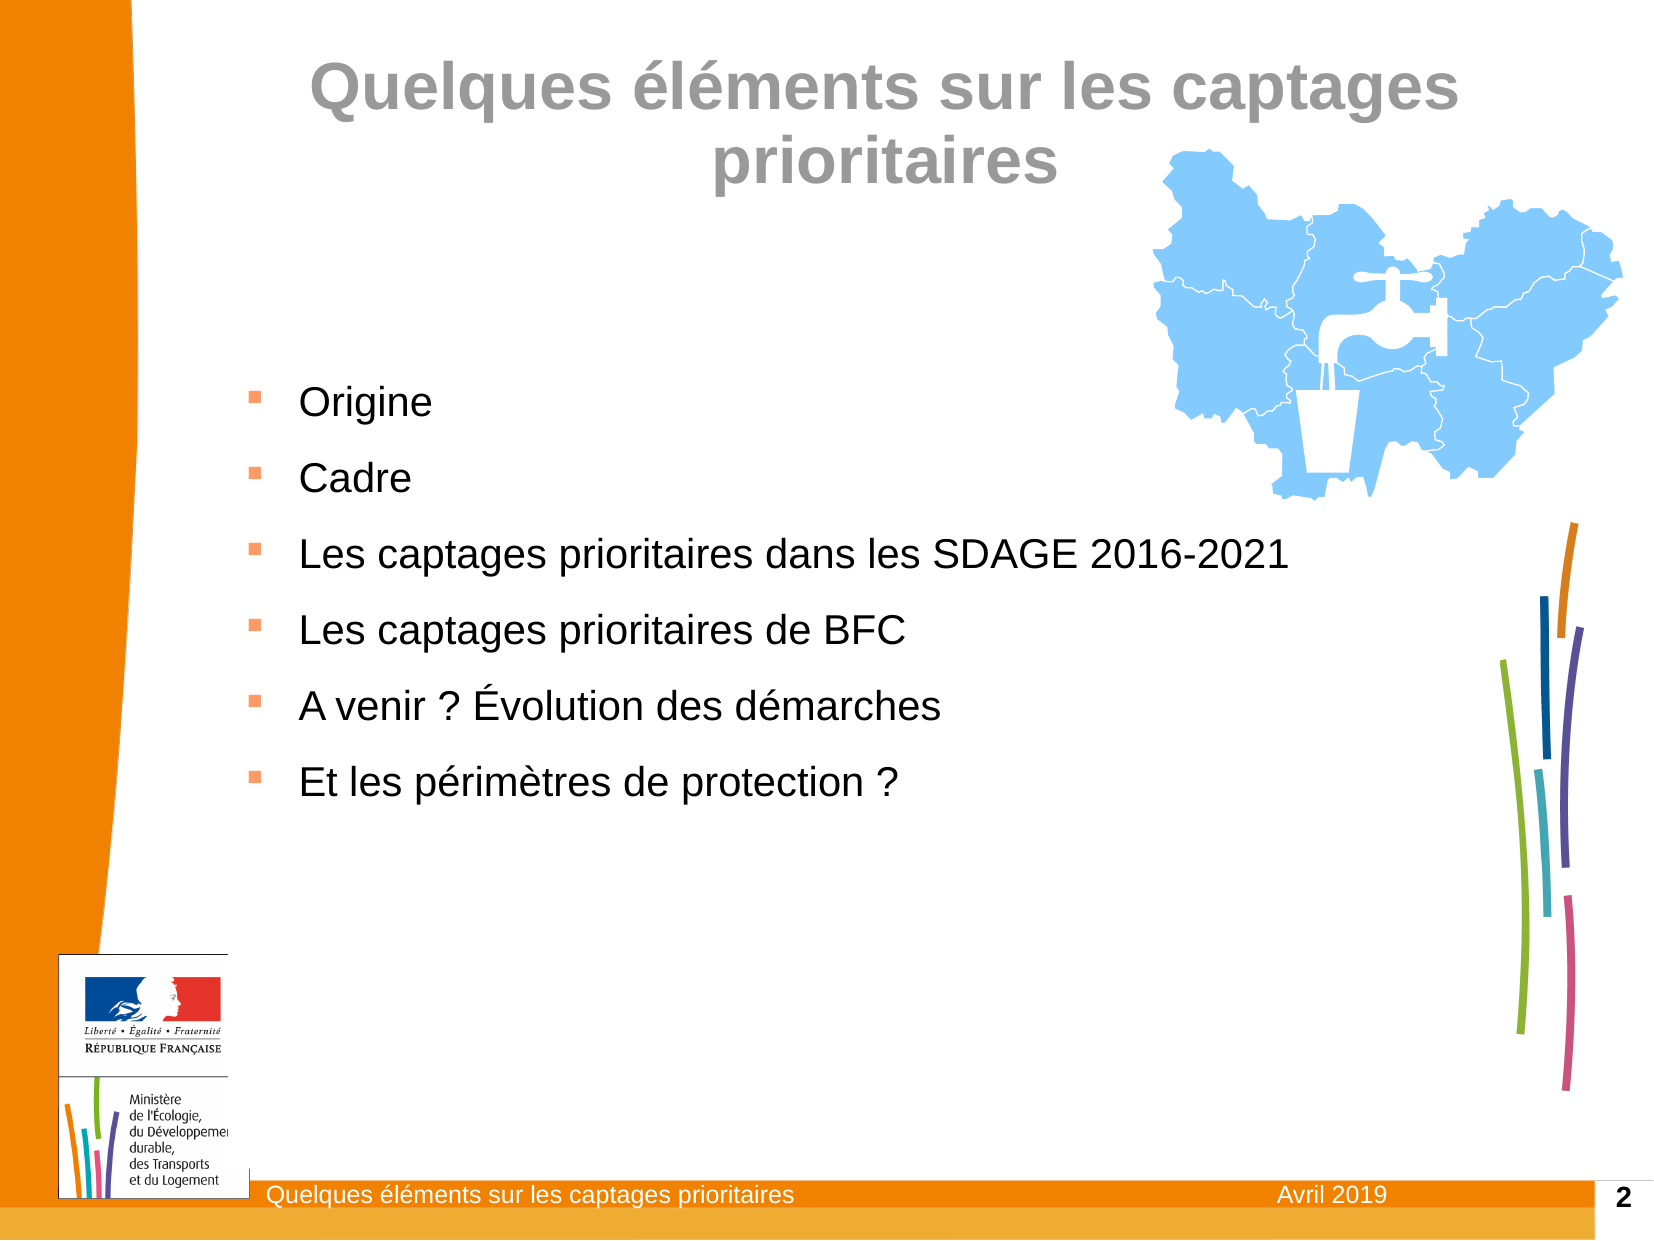

# Quelques éléments sur les captages prioritaires
Origine
Cadre
Les captages prioritaires dans les SDAGE 2016-2021
Les captages prioritaires de BFC
A venir ? Évolution des démarches
Et les périmètres de protection ?
Quelques éléments sur les captages prioritaires
Avril 2019
2